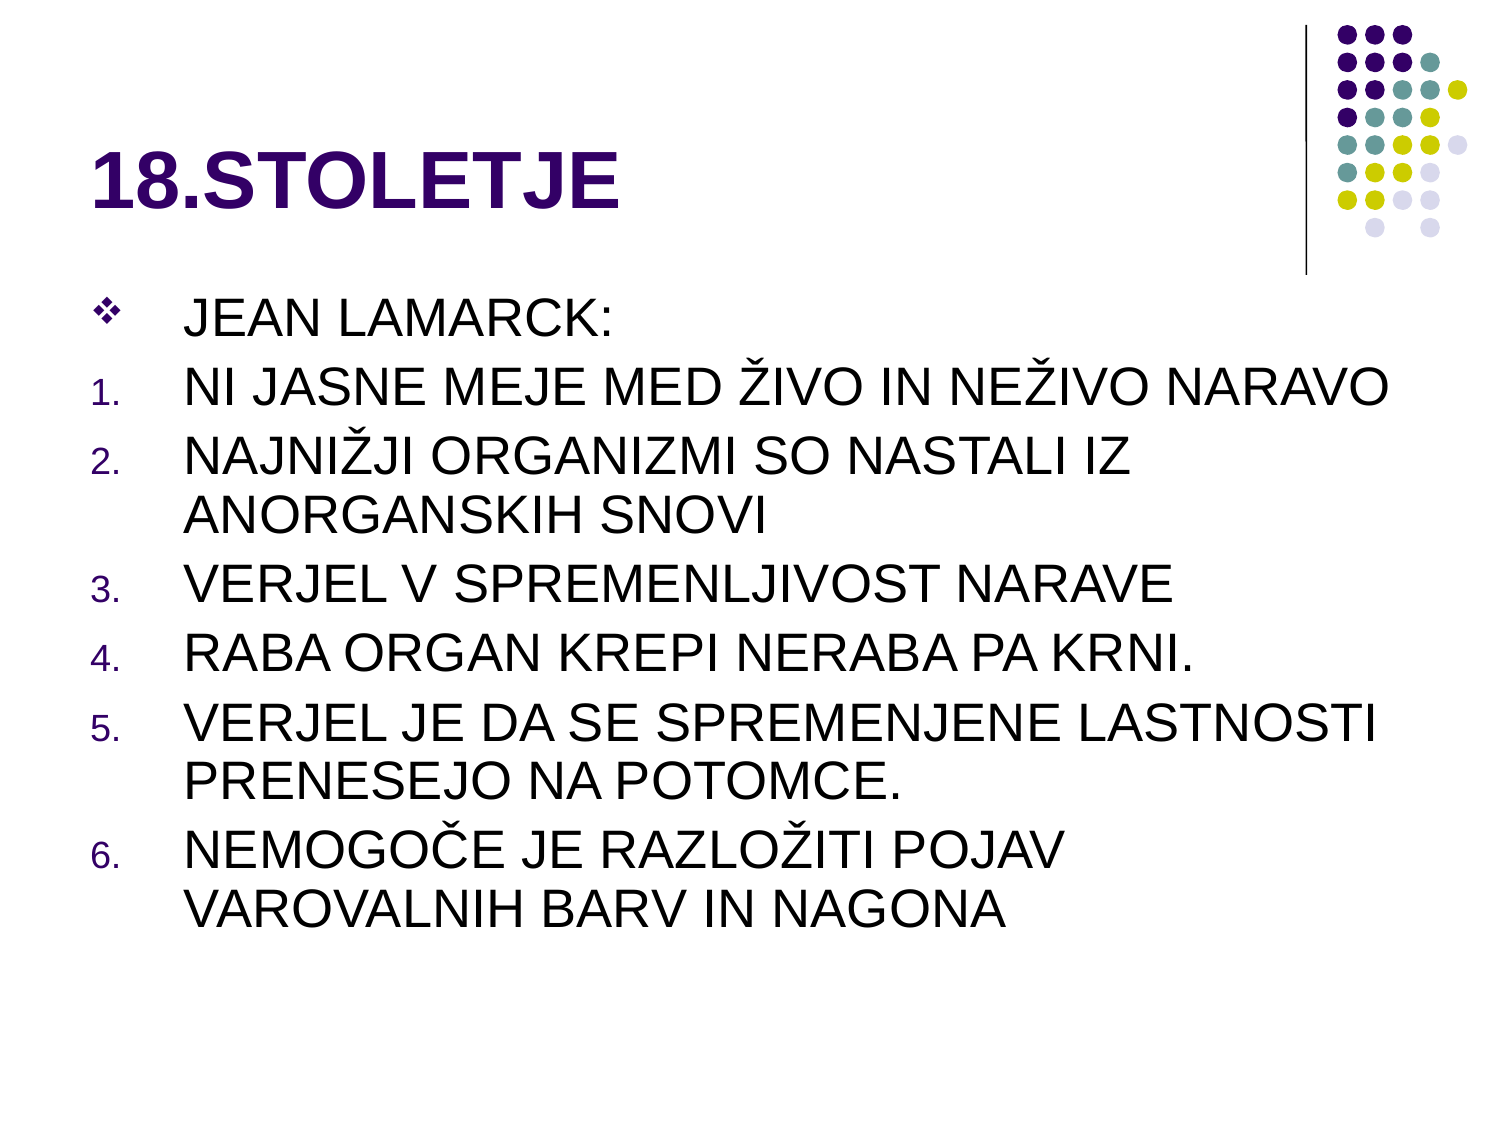

# 18.STOLETJE
JEAN LAMARCK:
NI JASNE MEJE MED ŽIVO IN NEŽIVO NARAVO
NAJNIŽJI ORGANIZMI SO NASTALI IZ ANORGANSKIH SNOVI
VERJEL V SPREMENLJIVOST NARAVE
RABA ORGAN KREPI NERABA PA KRNI.
VERJEL JE DA SE SPREMENJENE LASTNOSTI PRENESEJO NA POTOMCE.
NEMOGOČE JE RAZLOŽITI POJAV VAROVALNIH BARV IN NAGONA